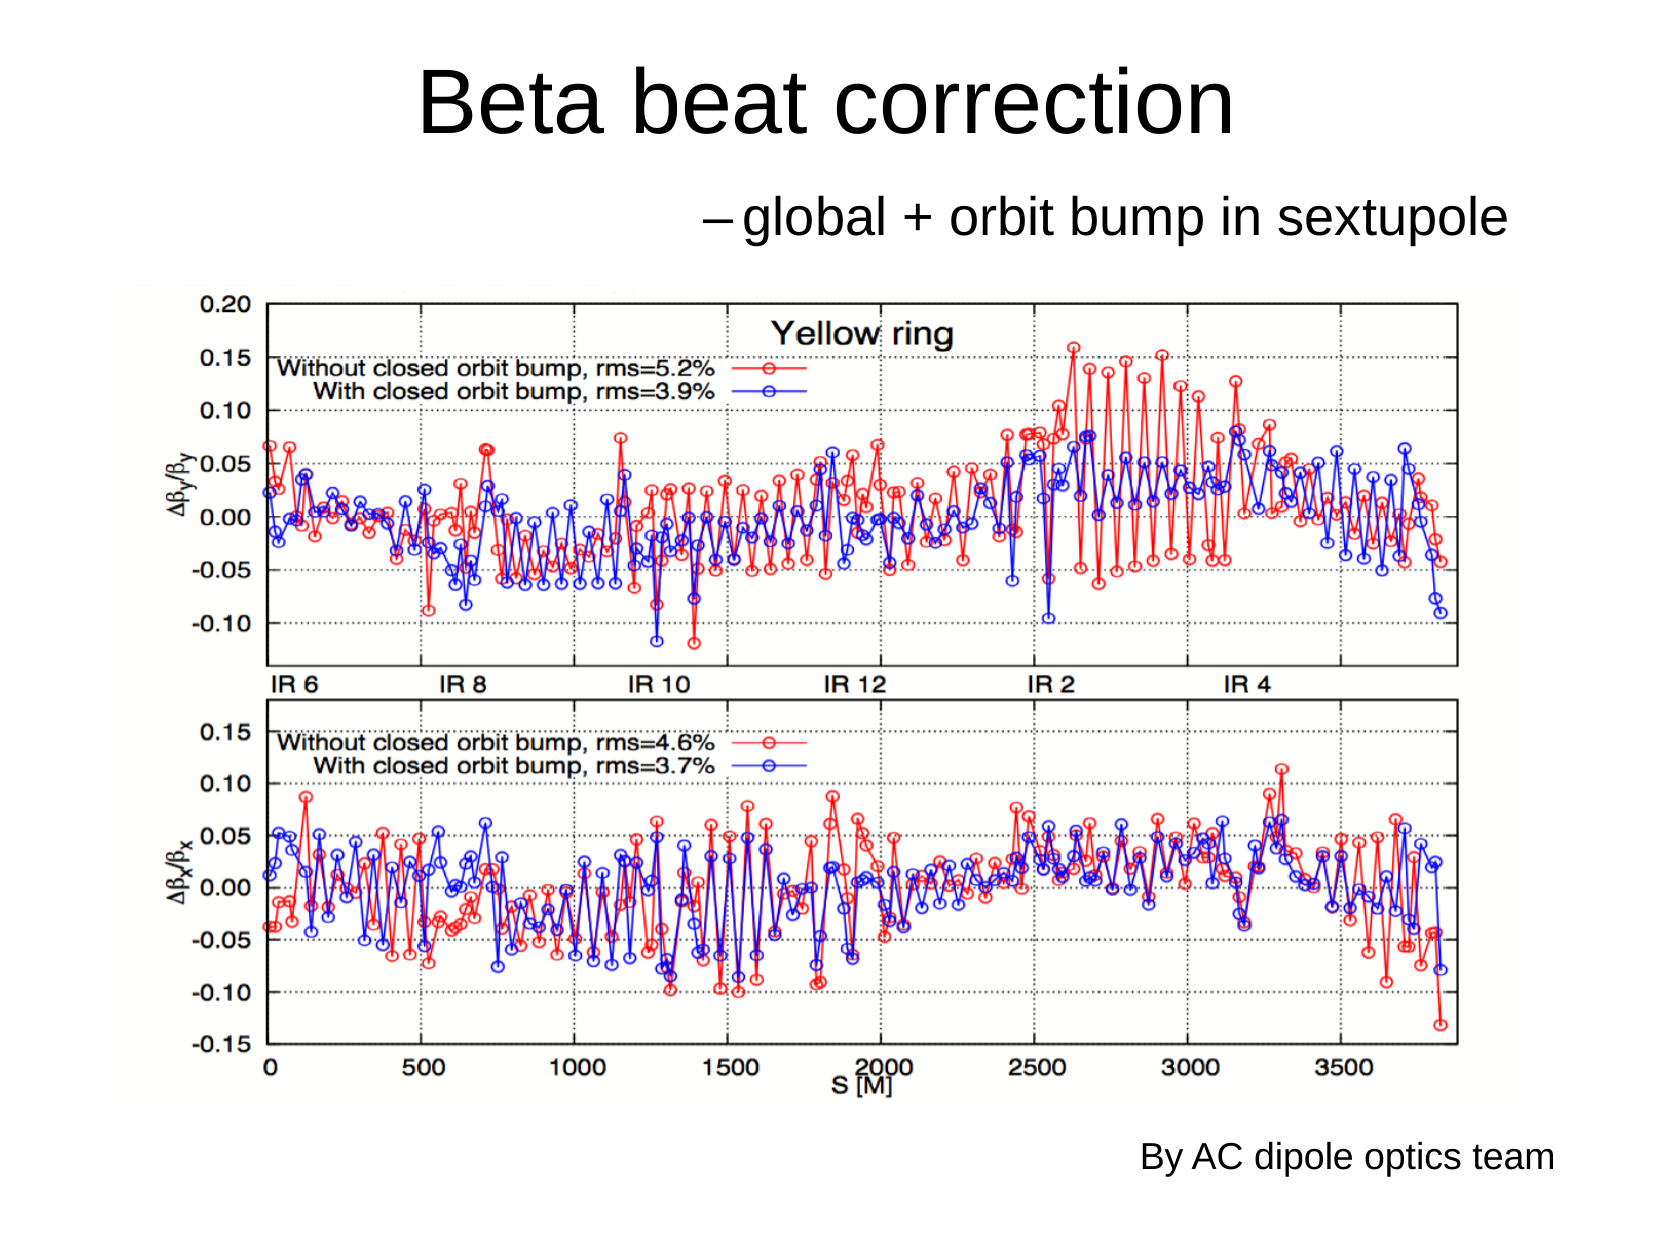

# Beta beat correction –	global + orbit bump in sextupole
By AC dipole optics team